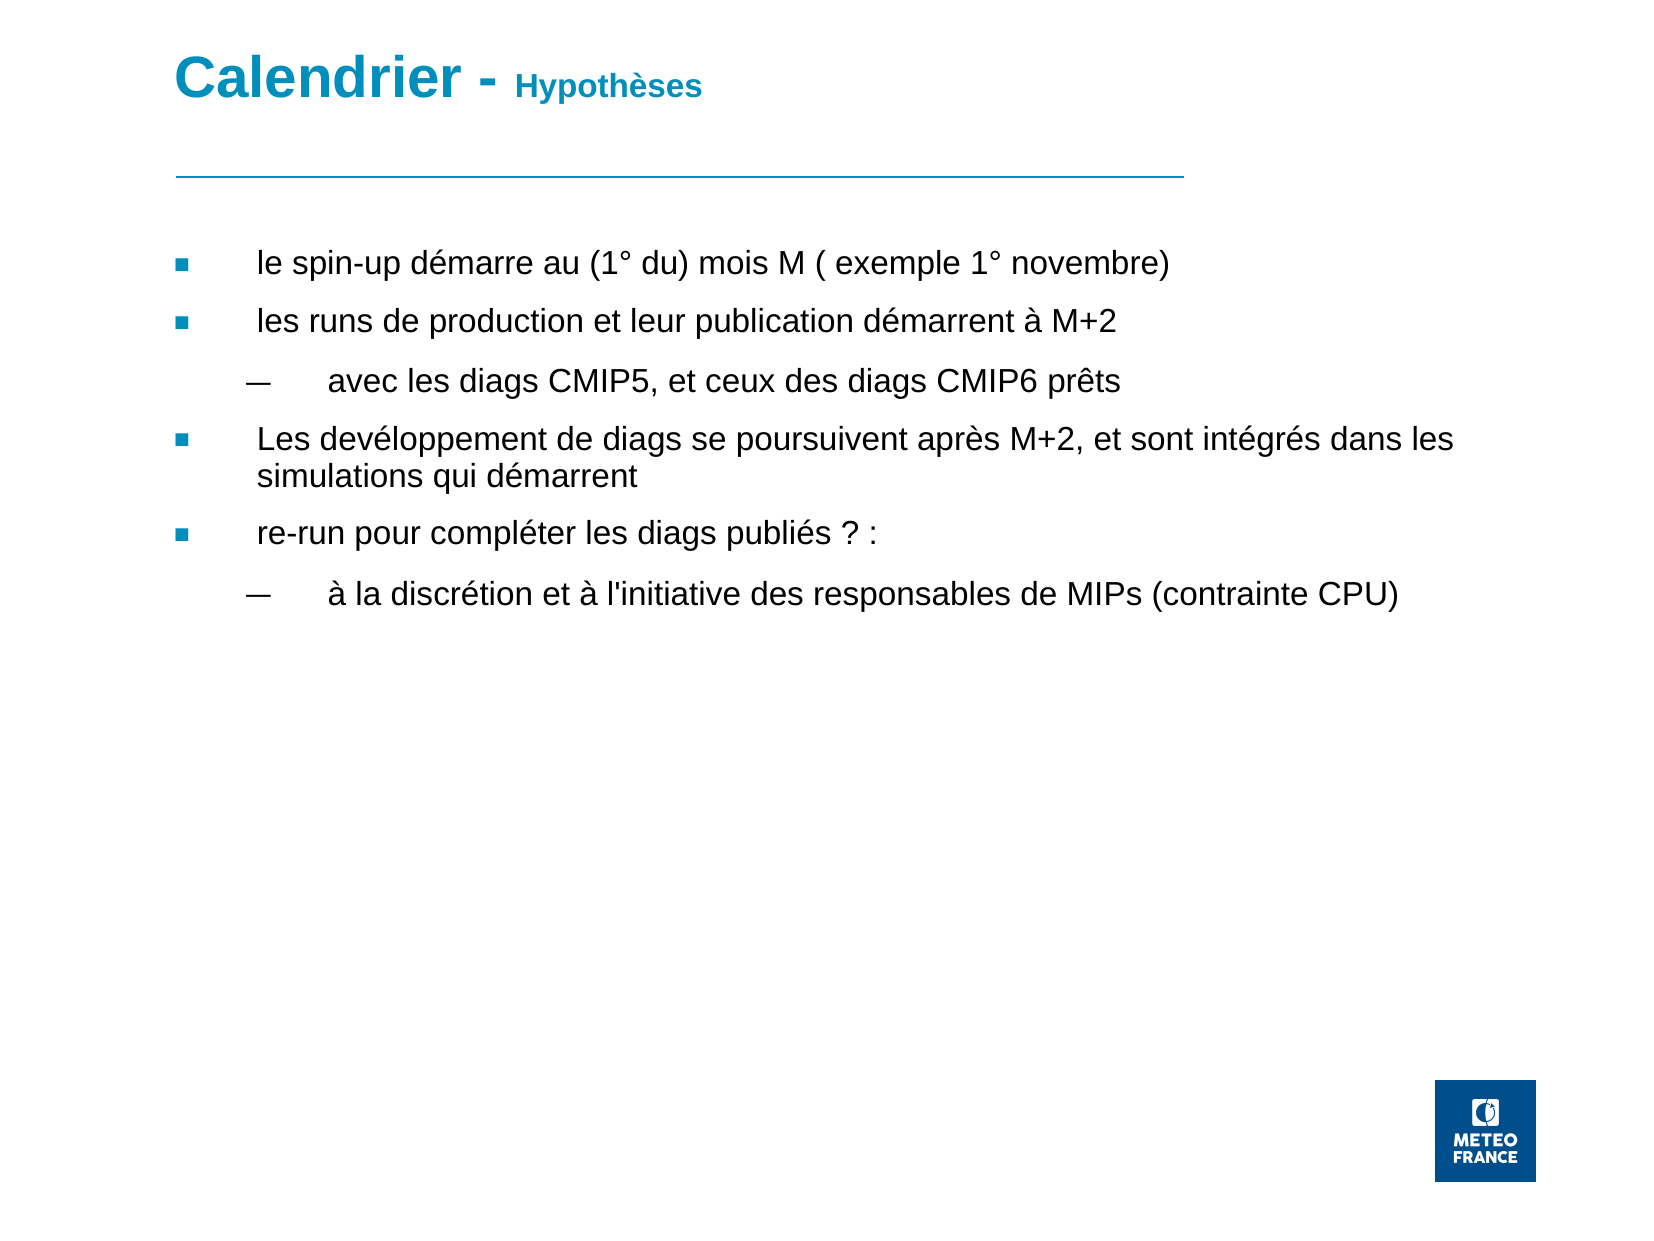

# Calendrier - Hypothèses
le spin-up démarre au (1° du) mois M ( exemple 1° novembre)
les runs de production et leur publication démarrent à M+2
avec les diags CMIP5, et ceux des diags CMIP6 prêts
Les devéloppement de diags se poursuivent après M+2, et sont intégrés dans les simulations qui démarrent
re-run pour compléter les diags publiés ? :
à la discrétion et à l'initiative des responsables de MIPs (contrainte CPU)